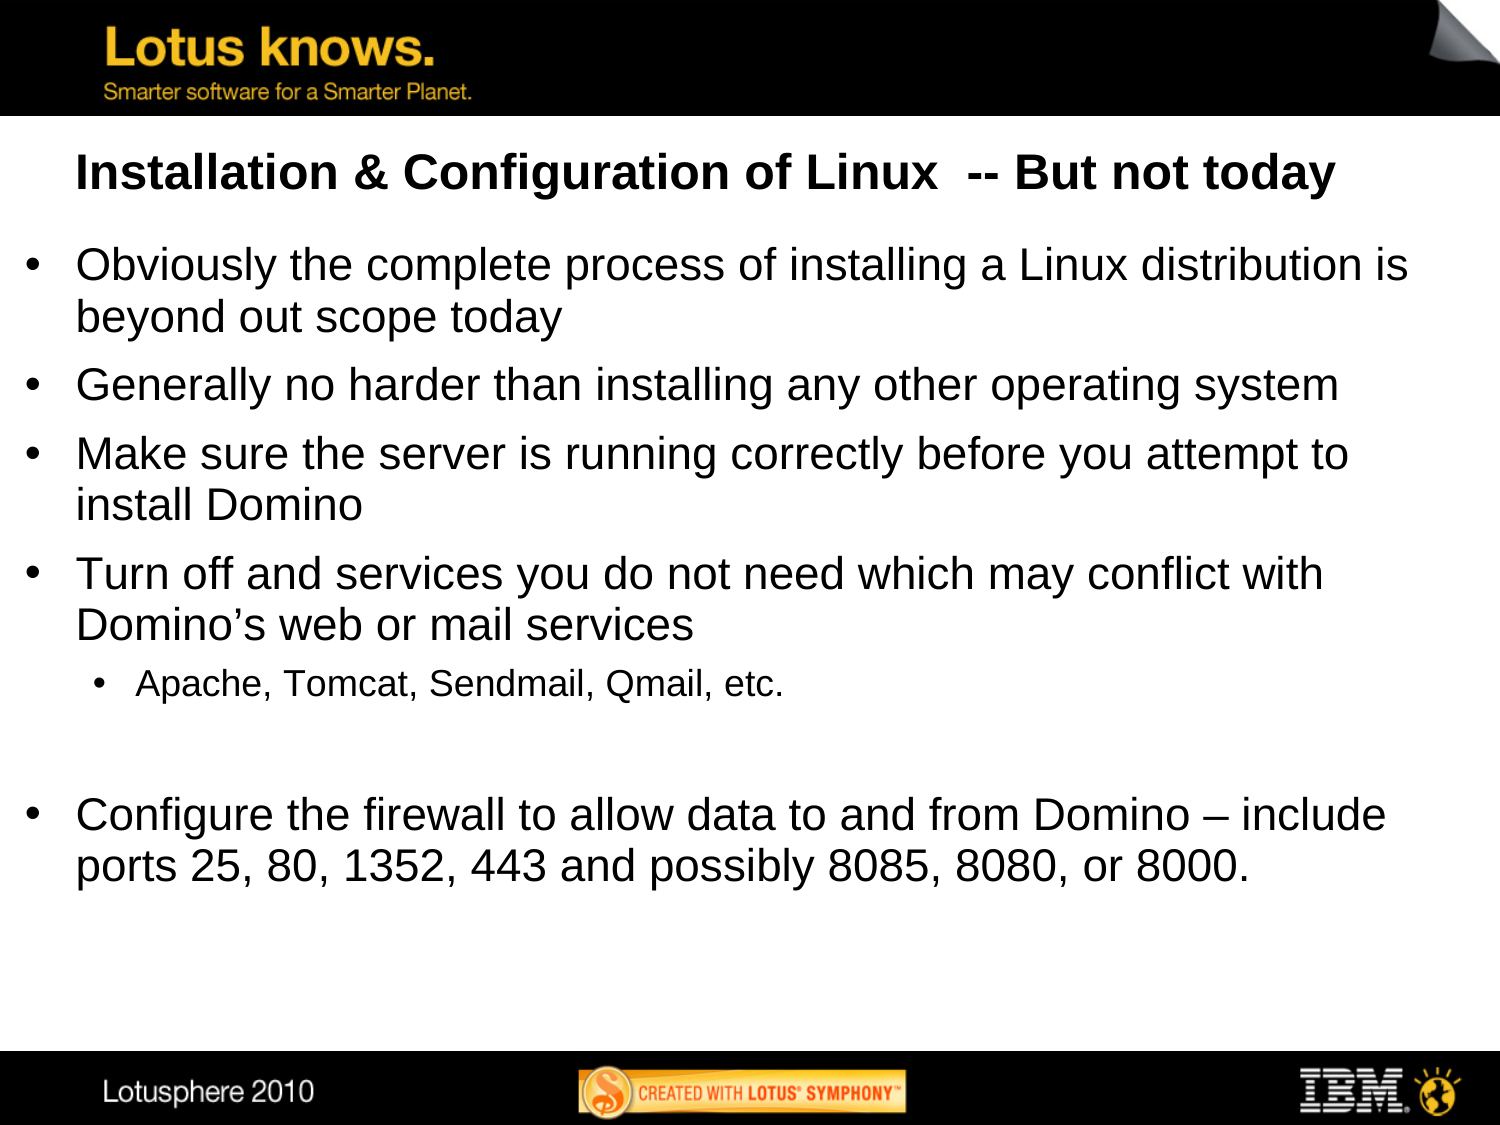

# Installation & Configuration of Linux -- But not today
Obviously the complete process of installing a Linux distribution is beyond out scope today
Generally no harder than installing any other operating system
Make sure the server is running correctly before you attempt to install Domino
Turn off and services you do not need which may conflict with Domino’s web or mail services
Apache, Tomcat, Sendmail, Qmail, etc.
Configure the firewall to allow data to and from Domino – include ports 25, 80, 1352, 443 and possibly 8085, 8080, or 8000.